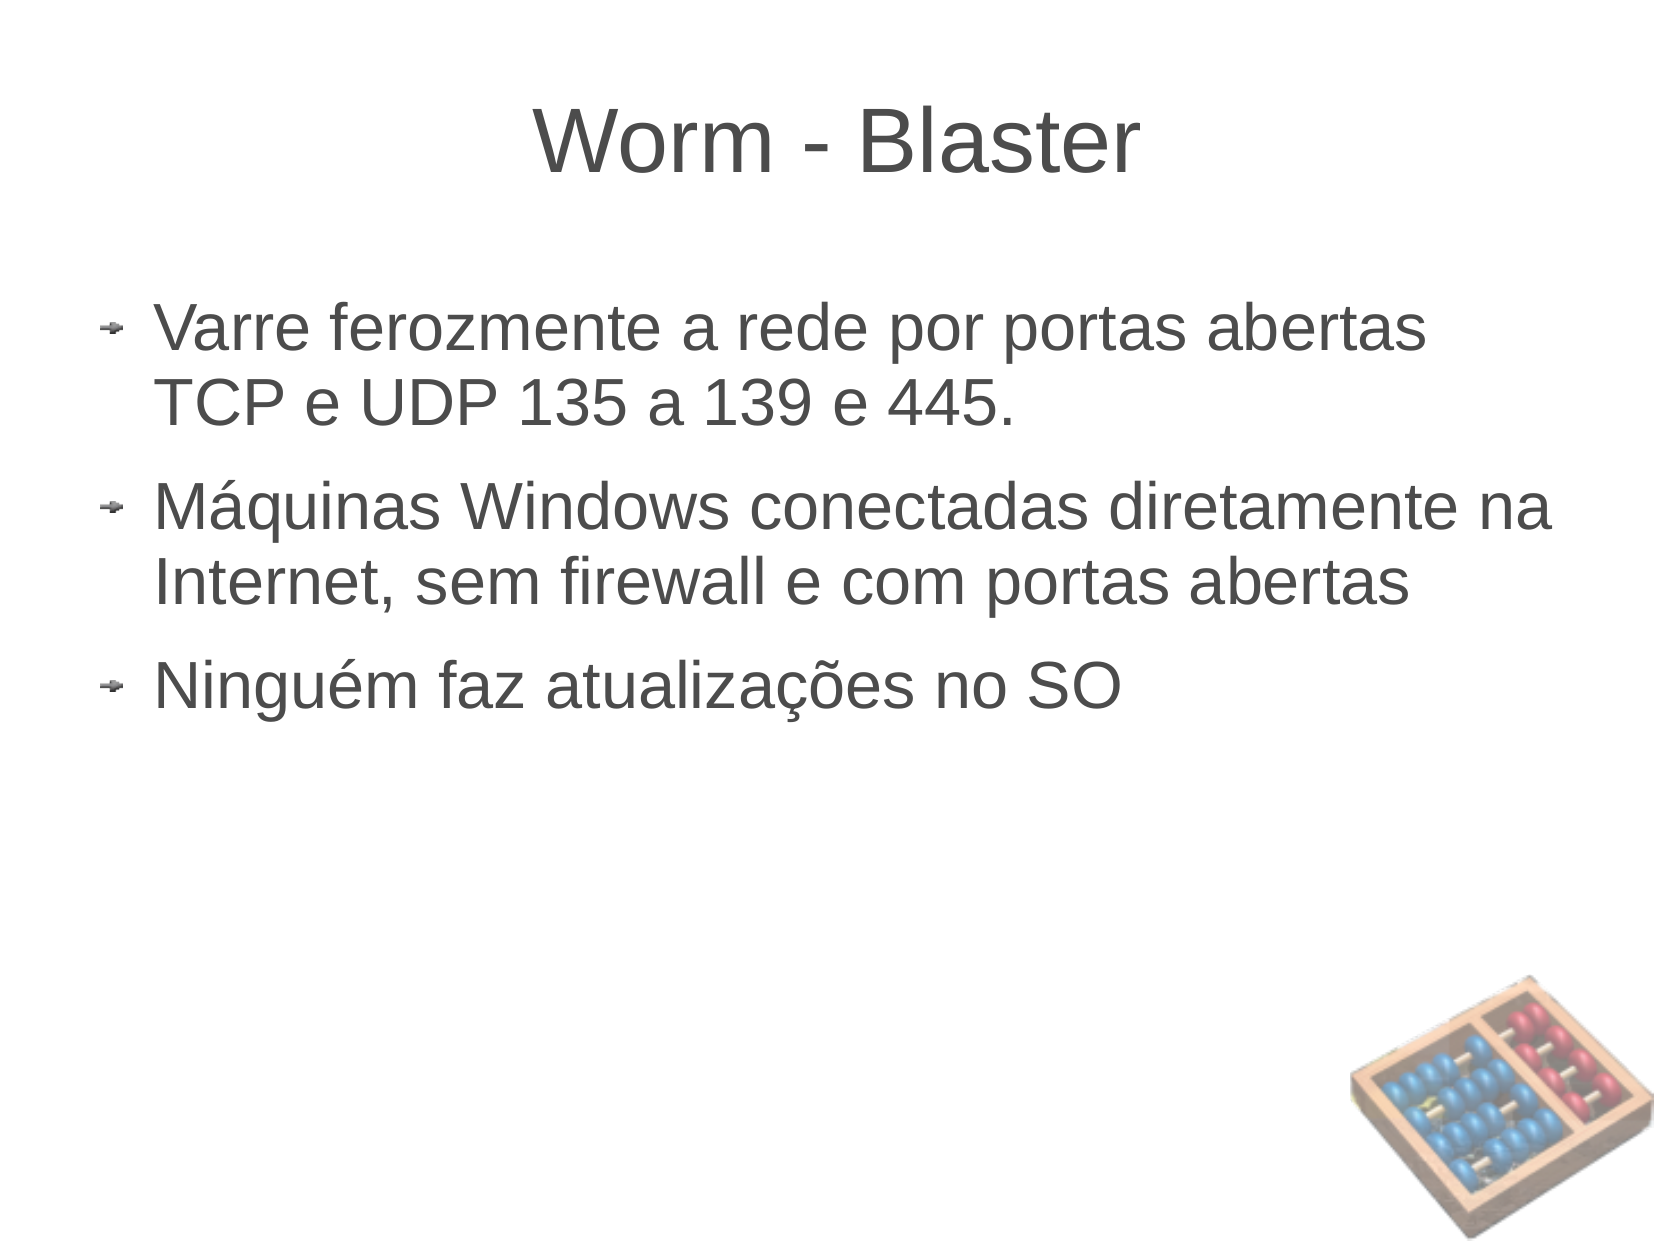

# Worm - Blaster
Varre ferozmente a rede por portas abertas TCP e UDP 135 a 139 e 445.
Máquinas Windows conectadas diretamente na Internet, sem firewall e com portas abertas
Ninguém faz atualizações no SO